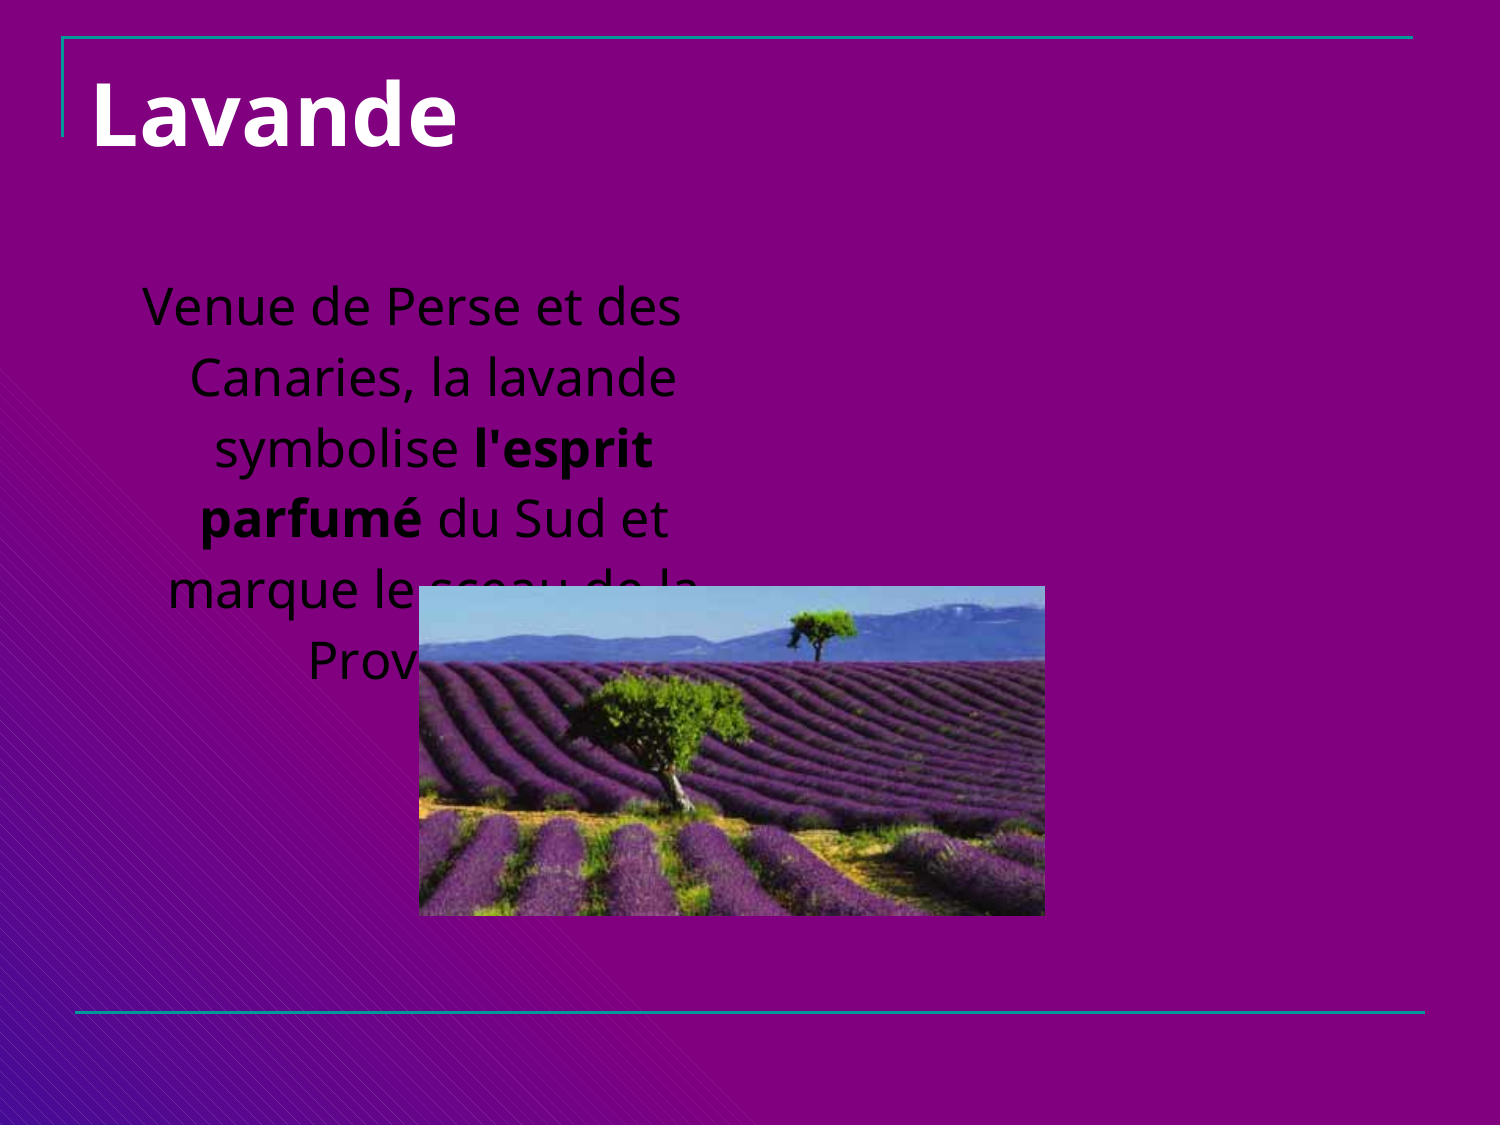

# Lavande
 Venue de Perse et des Canaries, la lavande symbolise l'esprit parfumé du Sud et marque le sceau de la Provence.